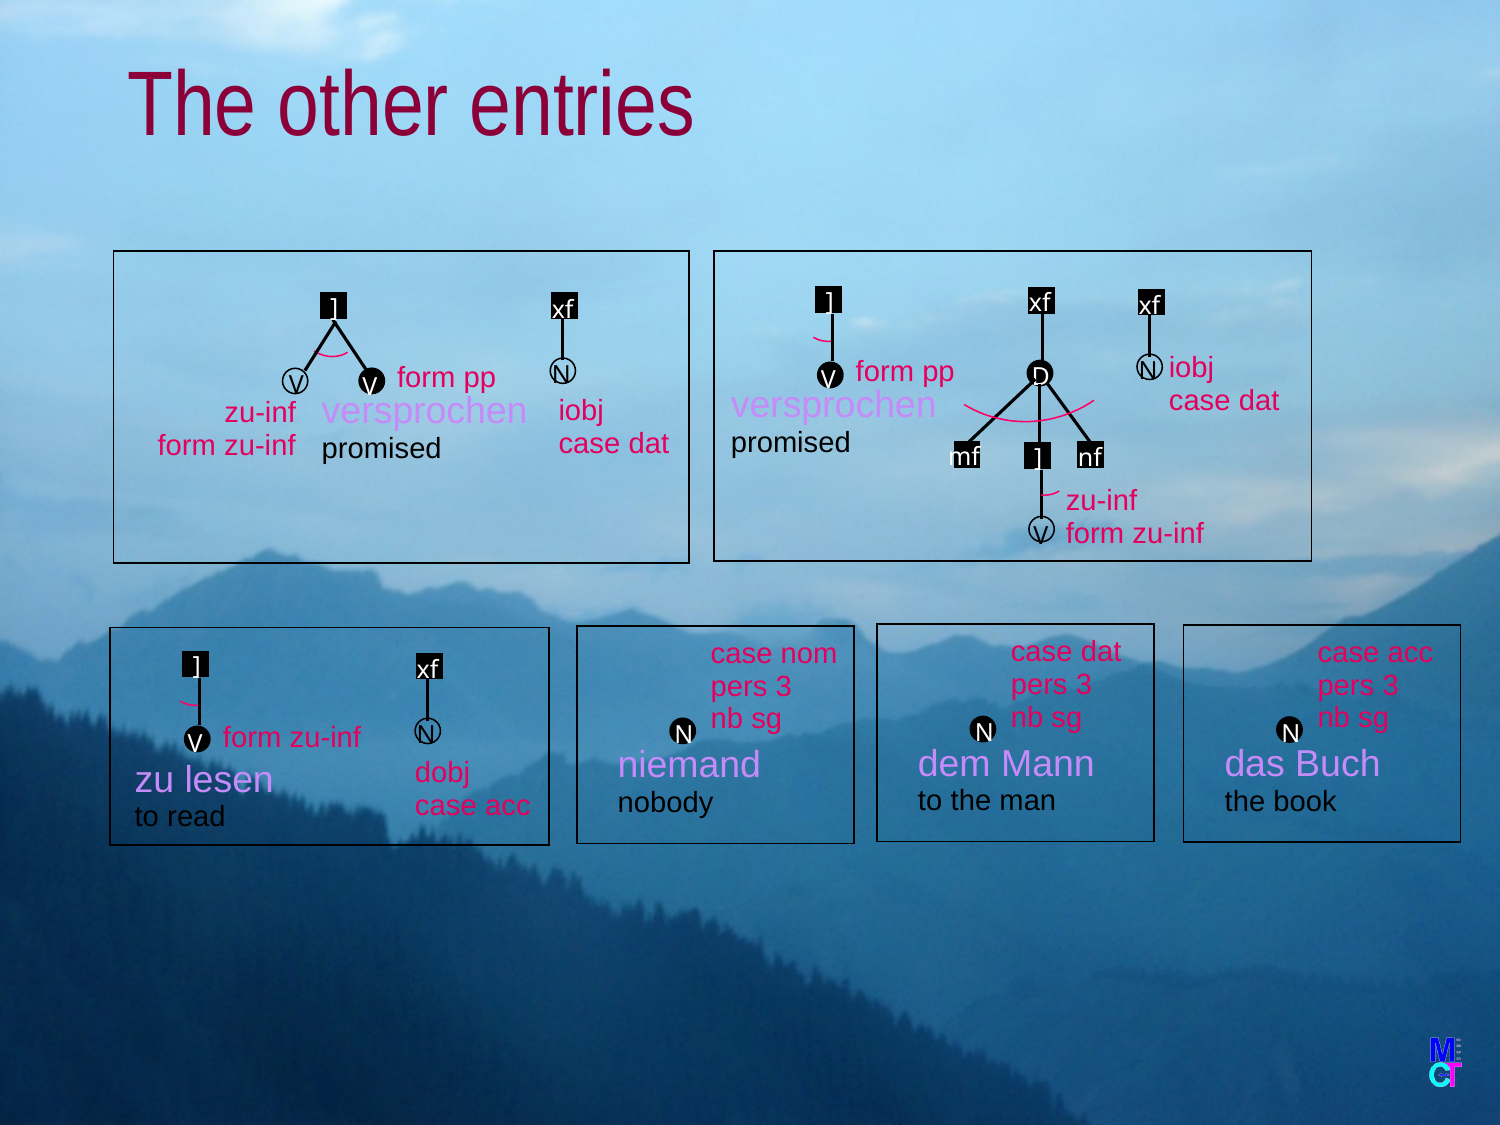

The other entries
]
xf
xf
iobj
case dat
N
form pp
D
V
versprochen
promised
mf
]
nf
zu-inf
form zu-inf
V
]
xf
N
form pp
V
V
versprochen
promised
iobj
case dat
zu-inf
form zu-inf
case dat
pers 3
nb sg
N
dem Mann
to the man
case acc
pers 3
nb sg
N
das Buch
the book
case nom
pers 3
nb sg
N
niemand
nobody
]
xf
N
form zu-inf
V
dobj
case acc
zu lesen
to read